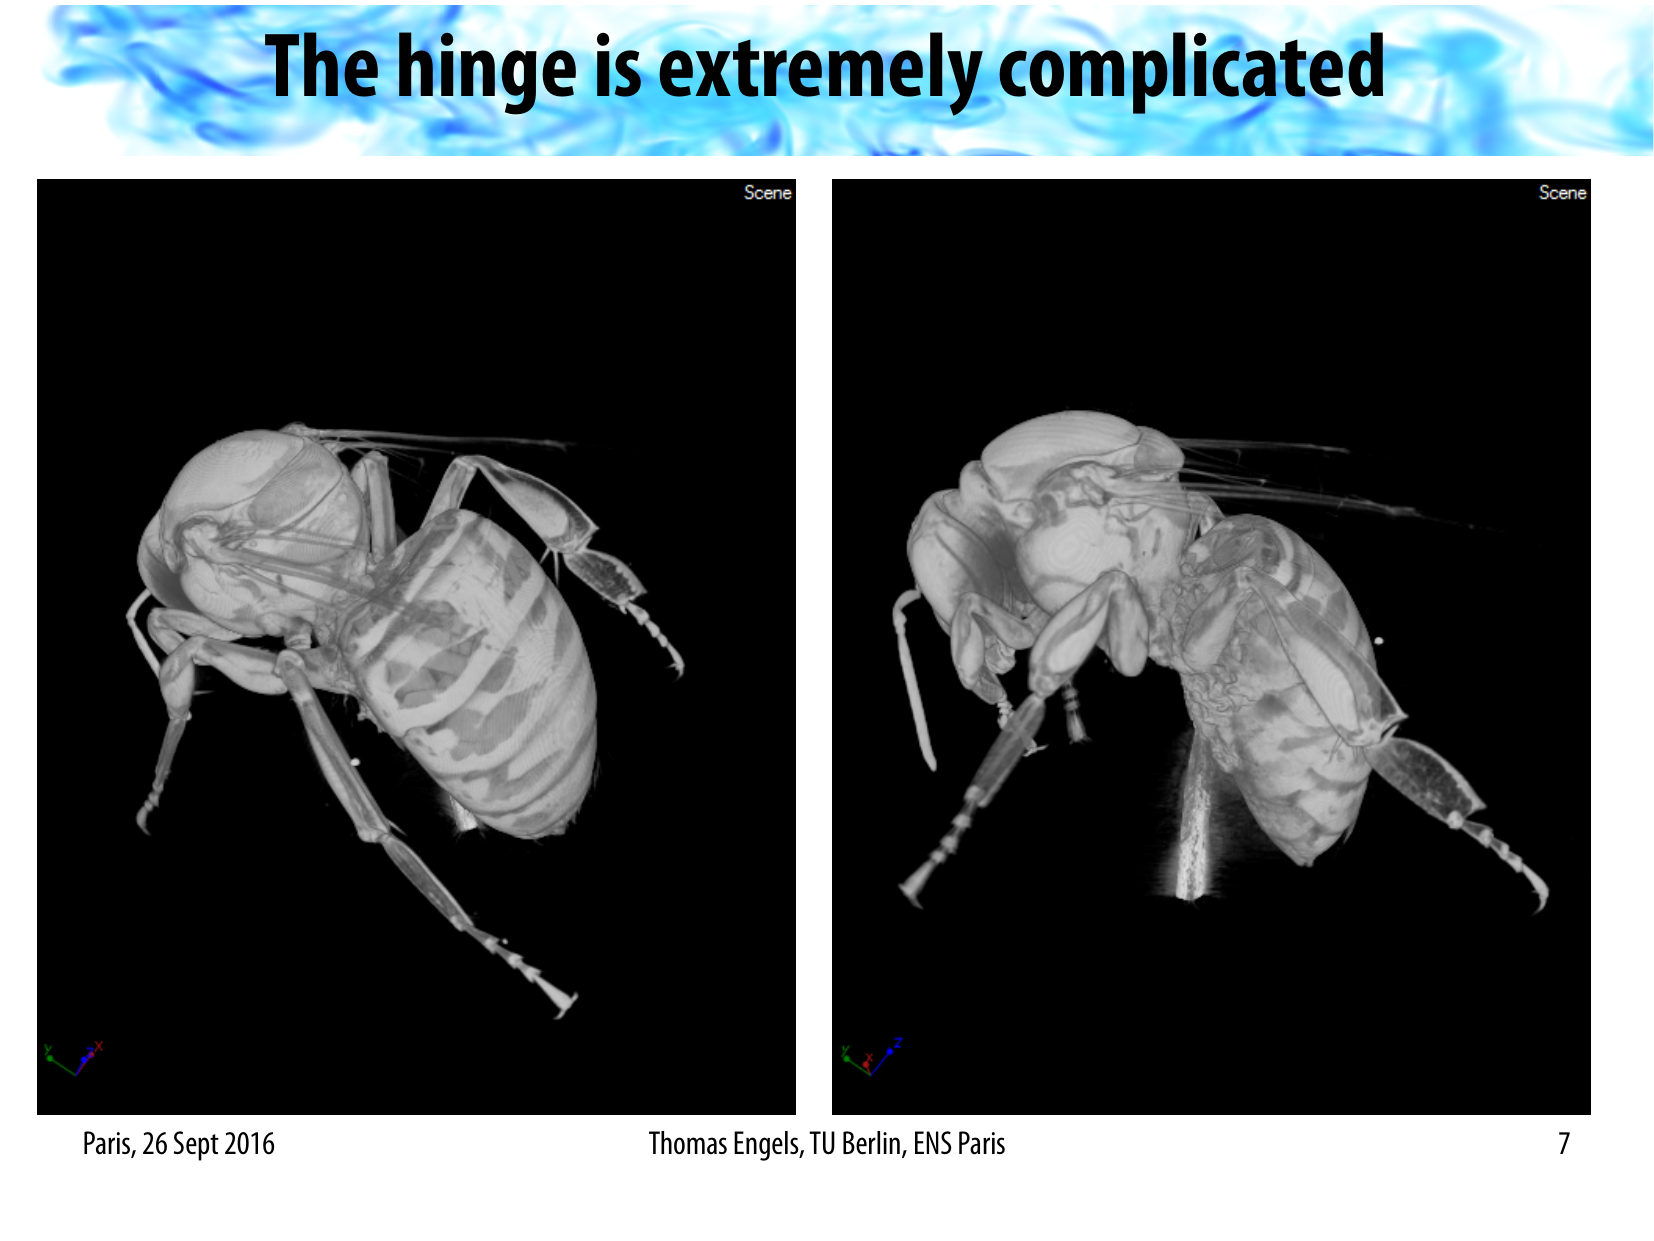

# The hinge is extremely complicated
Paris, 26 Sept 2016
Thomas Engels, TU Berlin, ENS Paris
7